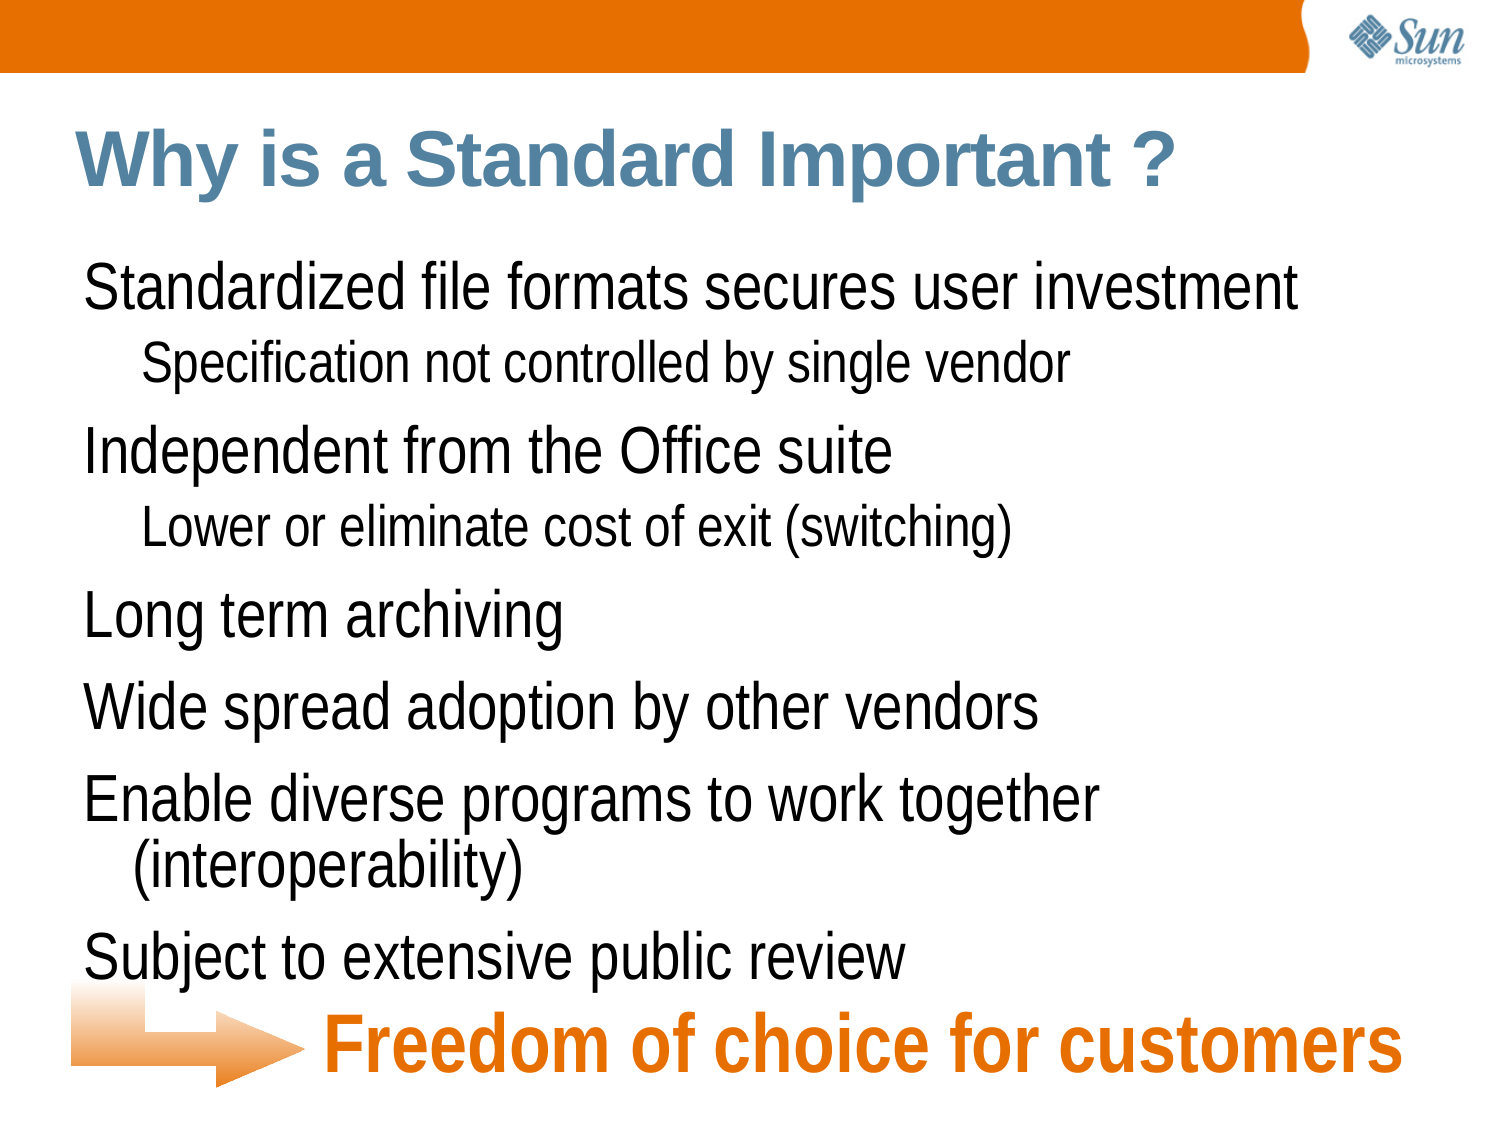

# Why is a Standard Important ?
Standardized file formats secures user investment
Specification not controlled by single vendor
Independent from the Office suite
Lower or eliminate cost of exit (switching)
Long term archiving
Wide spread adoption by other vendors
Enable diverse programs to work together (interoperability)
Subject to extensive public review
Freedom of choice for customers